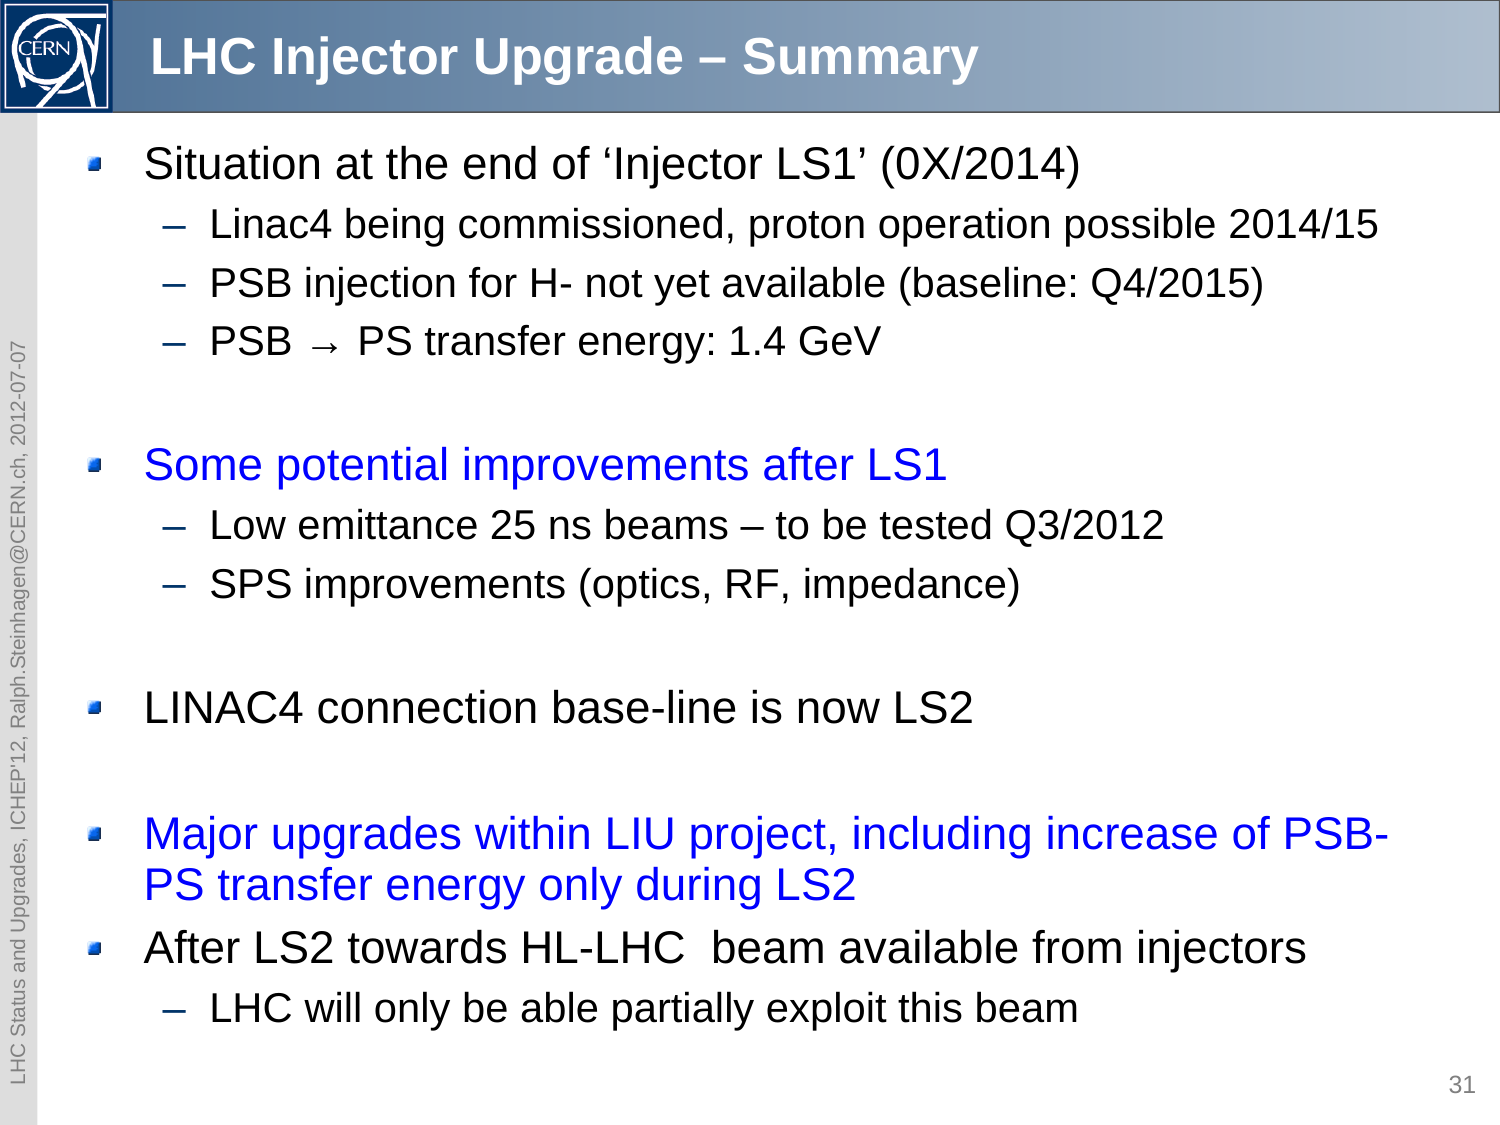

# LHC Injector Upgrade – Summary
Situation at the end of ‘Injector LS1’ (0X/2014)
Linac4 being commissioned, proton operation possible 2014/15
PSB injection for H- not yet available (baseline: Q4/2015)
PSB → PS transfer energy: 1.4 GeV
Some potential improvements after LS1
Low emittance 25 ns beams – to be tested Q3/2012
SPS improvements (optics, RF, impedance)
LINAC4 connection base-line is now LS2
Major upgrades within LIU project, including increase of PSB-PS transfer energy only during LS2
After LS2 towards HL-LHC beam available from injectors
LHC will only be able partially exploit this beam